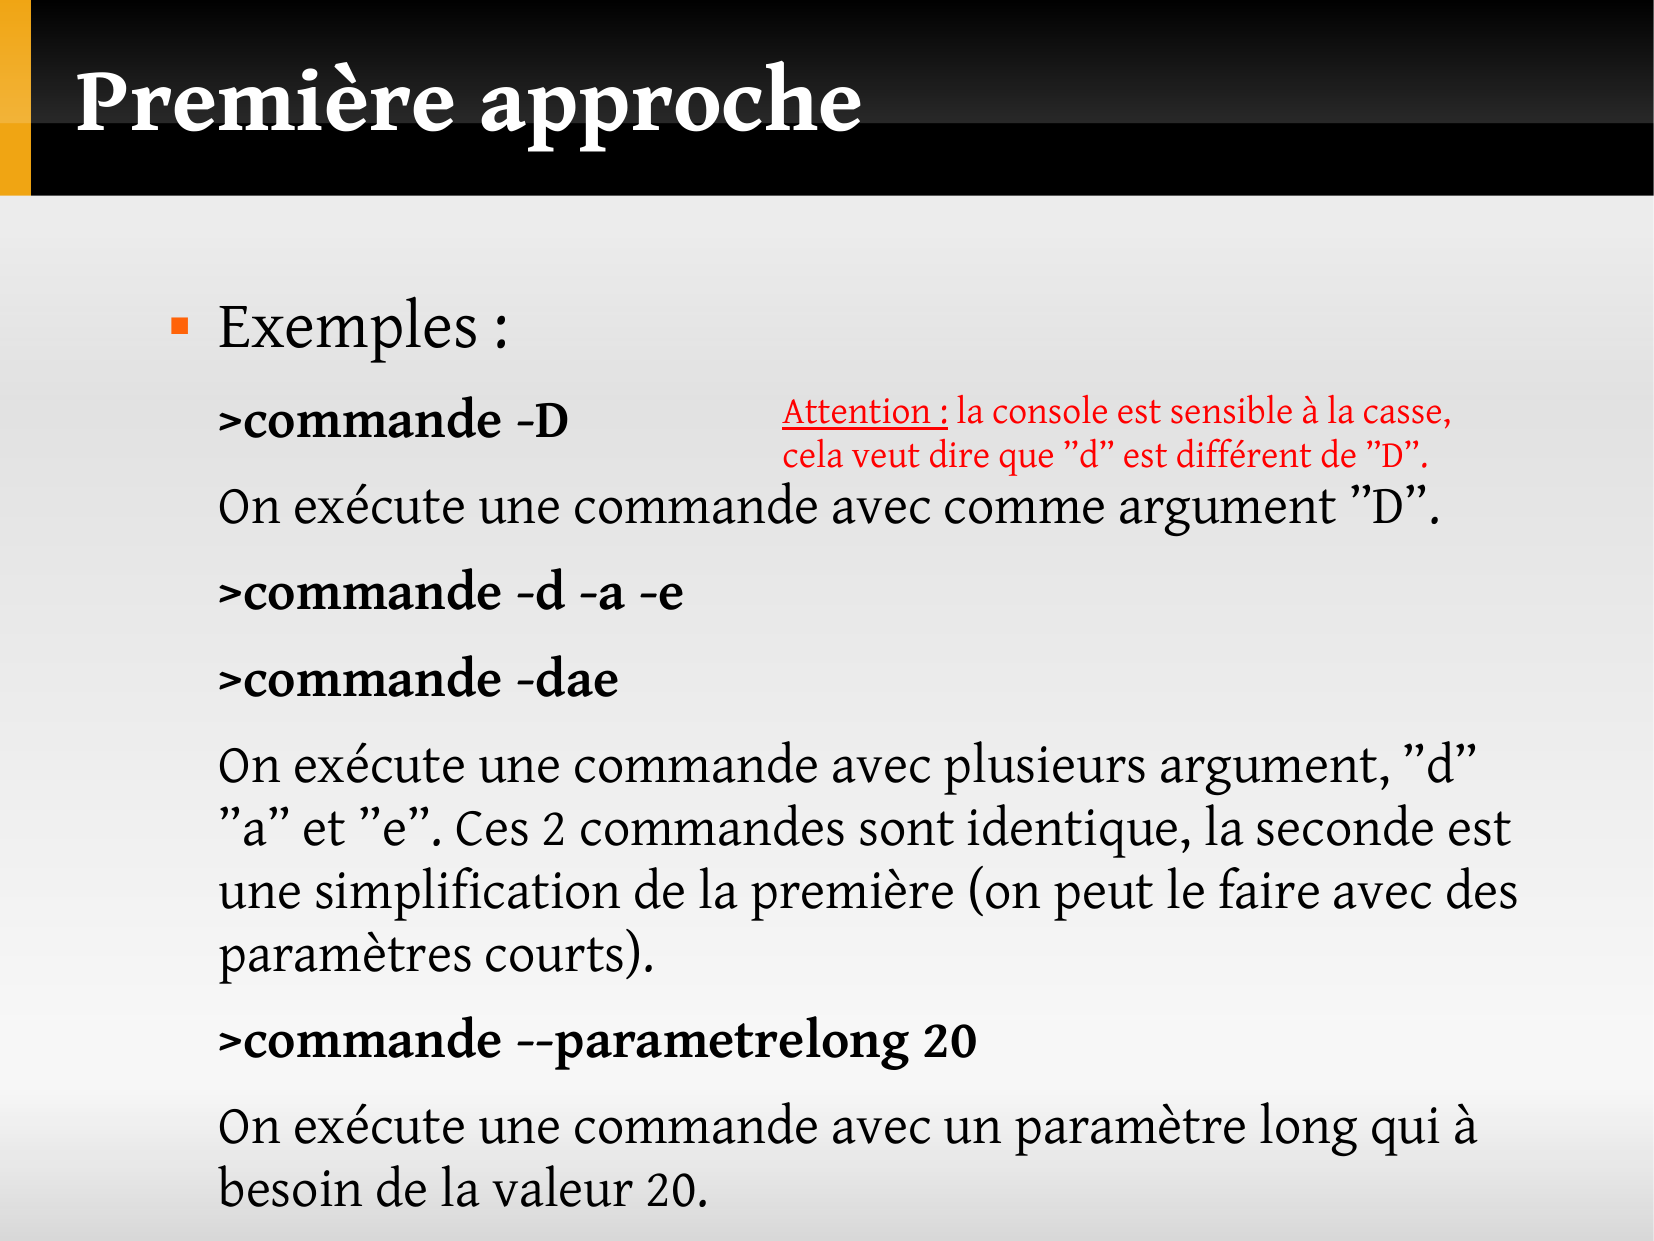

# Première approche
Exemples :
>commande -D
On exécute une commande avec comme argument ”D”.
>commande -d -a -e
>commande -dae
On exécute une commande avec plusieurs argument, ”d” ”a” et ”e”. Ces 2 commandes sont identique, la seconde est une simplification de la première (on peut le faire avec des paramètres courts).
>commande --parametrelong 20
On exécute une commande avec un paramètre long qui à besoin de la valeur 20.
Attention : la console est sensible à la casse, cela veut dire que ”d” est différent de ”D”.